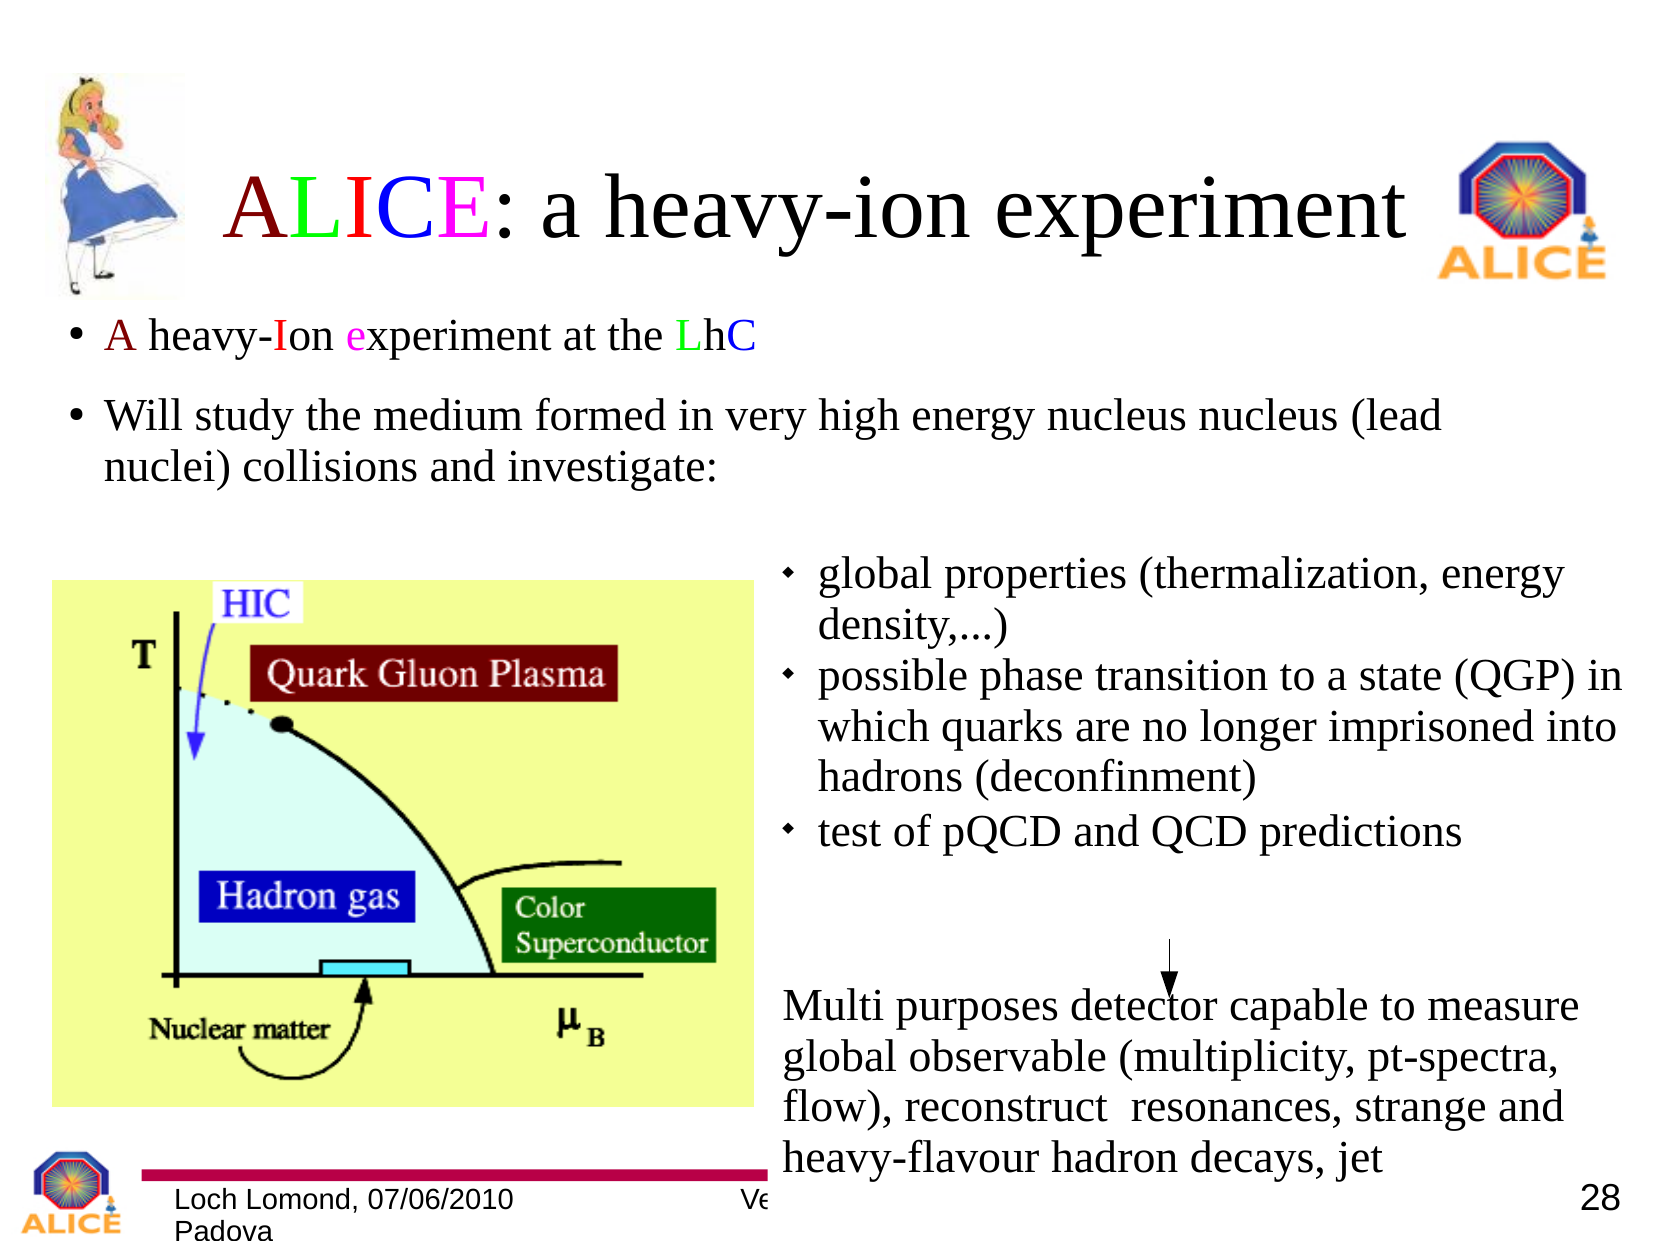

# ALICE: a heavy-ion experiment
A heavy-Ion experiment at the LhC
Will study the medium formed in very high energy nucleus nucleus (lead nuclei) collisions and investigate:
global properties (thermalization, energy density,...)
possible phase transition to a state (QGP) in which quarks are no longer imprisoned into hadrons (deconfinment)
test of pQCD and QCD predictions
Multi purposes detector capable to measure global observable (multiplicity, pt-spectra, flow), reconstruct resonances, strange and heavy-flavour hadron decays, jet
Loch Lomond, 07/06/2010 		 Vertex 2010 		 A. Rossi, University of Padova
28
1
Heavy-flavor quarks (charm and beauty) are a very powerful probe to investigate the properties of the medium